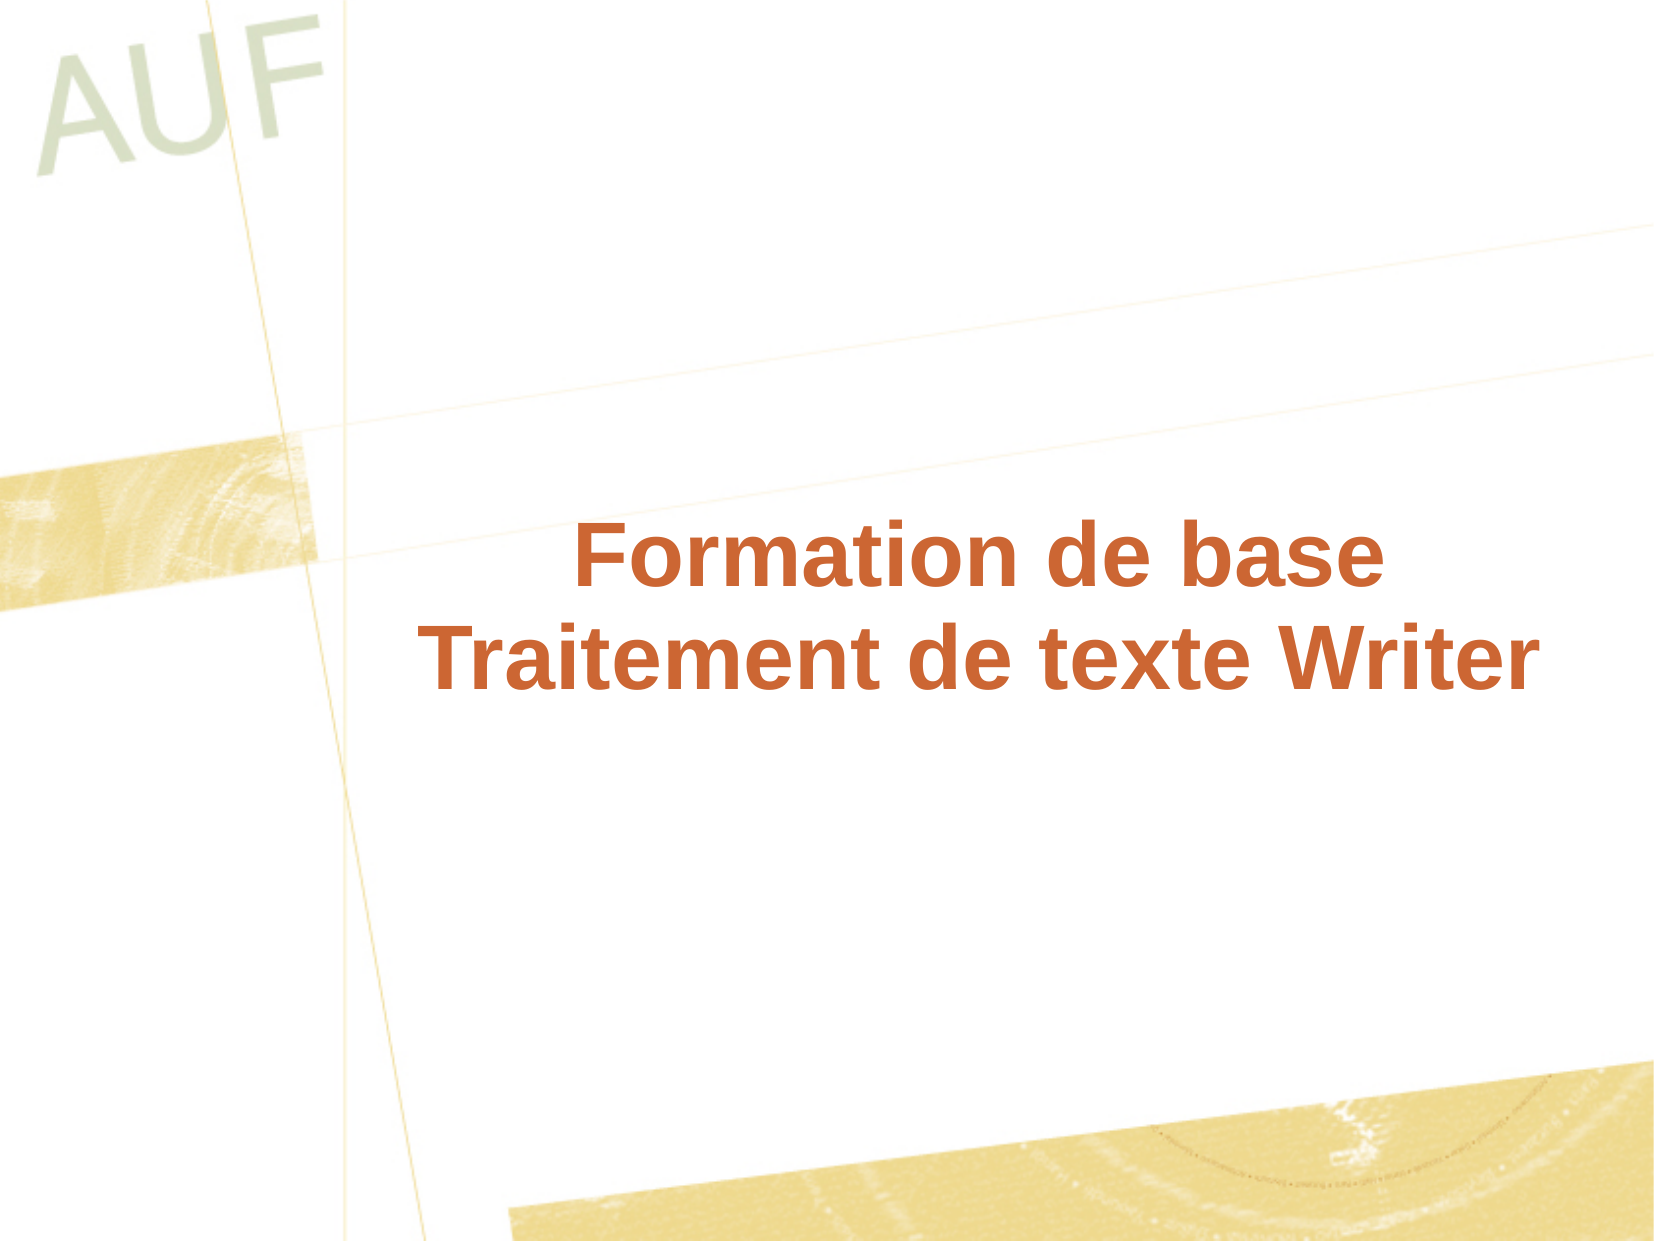

# Formation de base Traitement de texte Writer